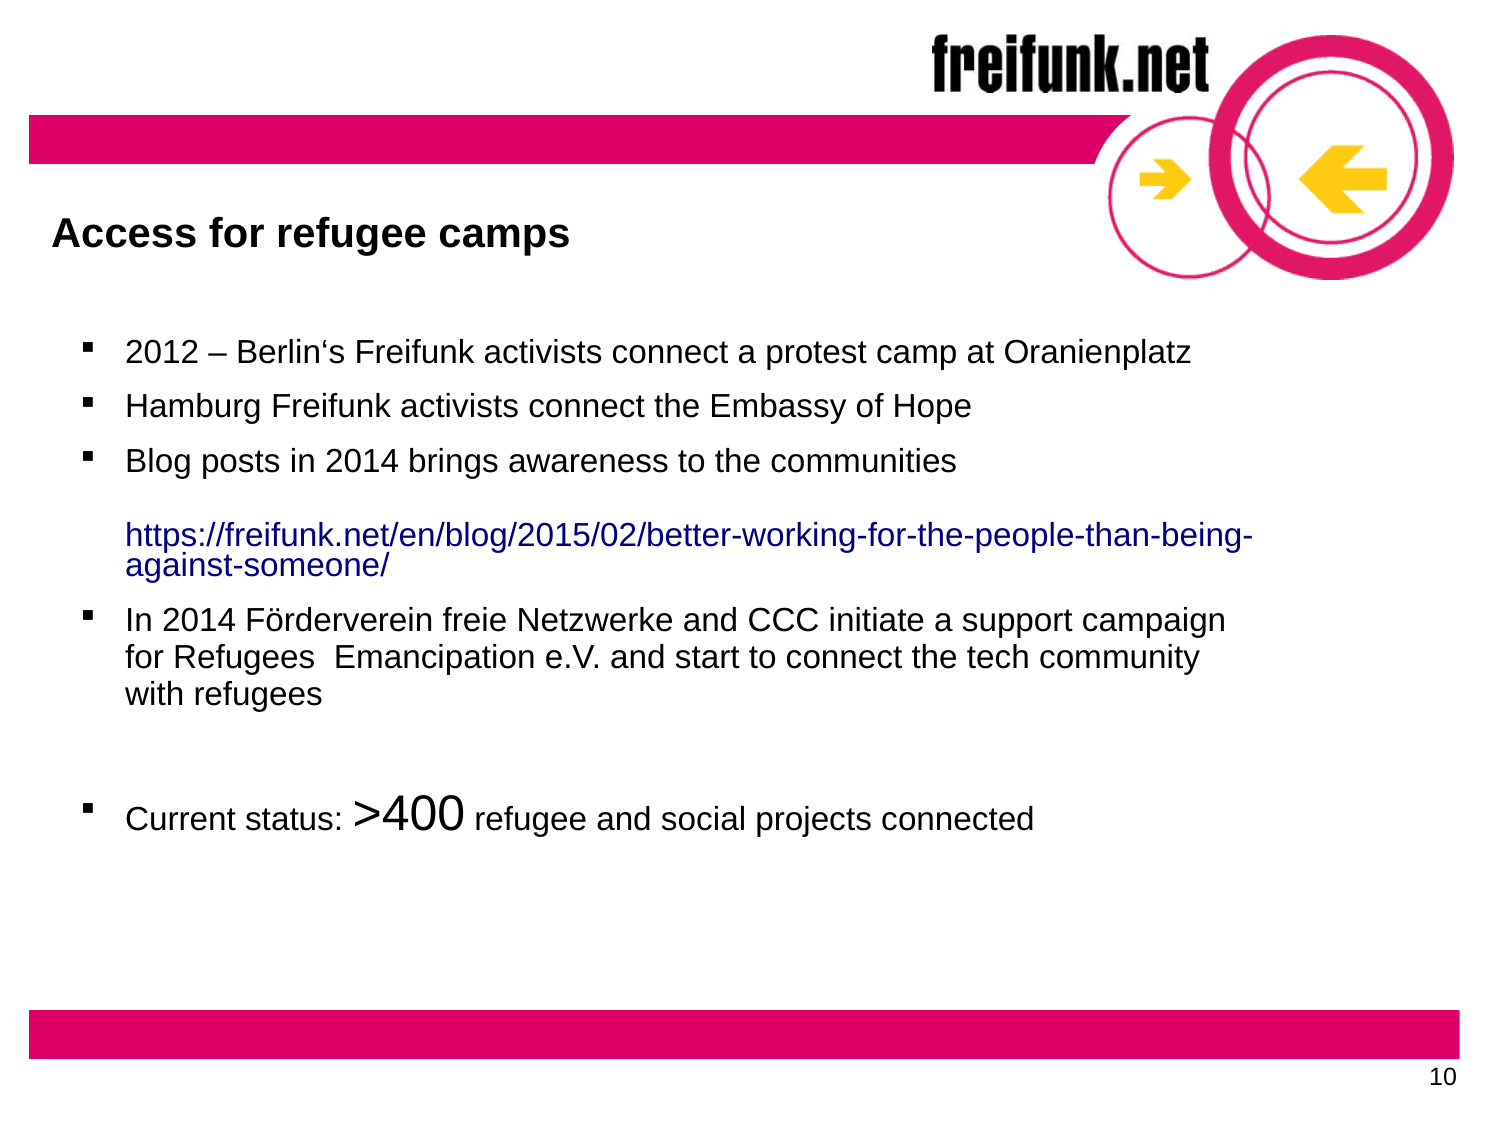

Access for refugee camps
2012 – Berlin‘s Freifunk activists connect a protest camp at Oranienplatz
Hamburg Freifunk activists connect the Embassy of Hope
Blog posts in 2014 brings awareness to the communities
https://freifunk.net/en/blog/2015/02/better-working-for-the-people-than-being-against-someone/
In 2014 Förderverein freie Netzwerke and CCC initiate a support campaign for Refugees Emancipation e.V. and start to connect the tech community with refugees
Current status: >400 refugee and social projects connected
10